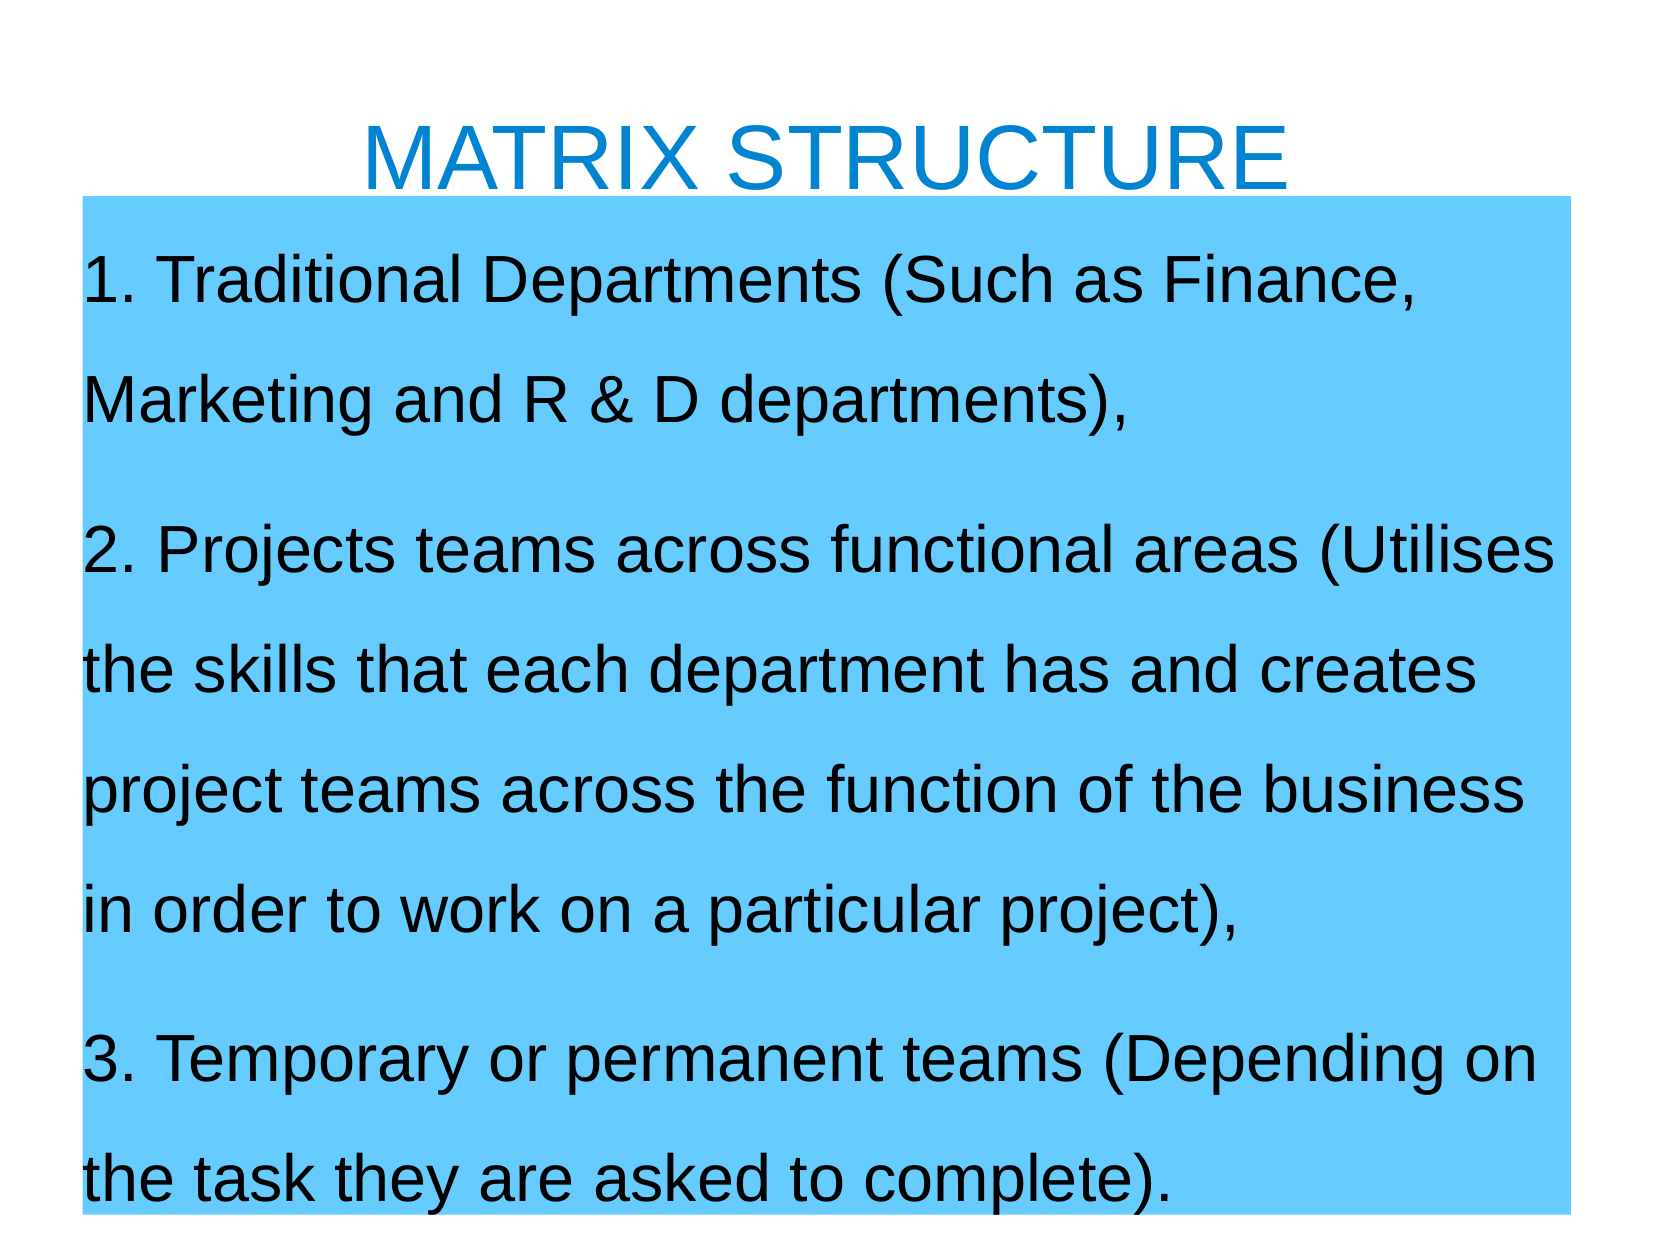

# MATRIX STRUCTURE
1. Traditional Departments (Such as Finance, Marketing and R & D departments),
2. Projects teams across functional areas (Utilises the skills that each department has and creates project teams across the function of the business in order to work on a particular project),
3. Temporary or permanent teams (Depending on the task they are asked to complete).